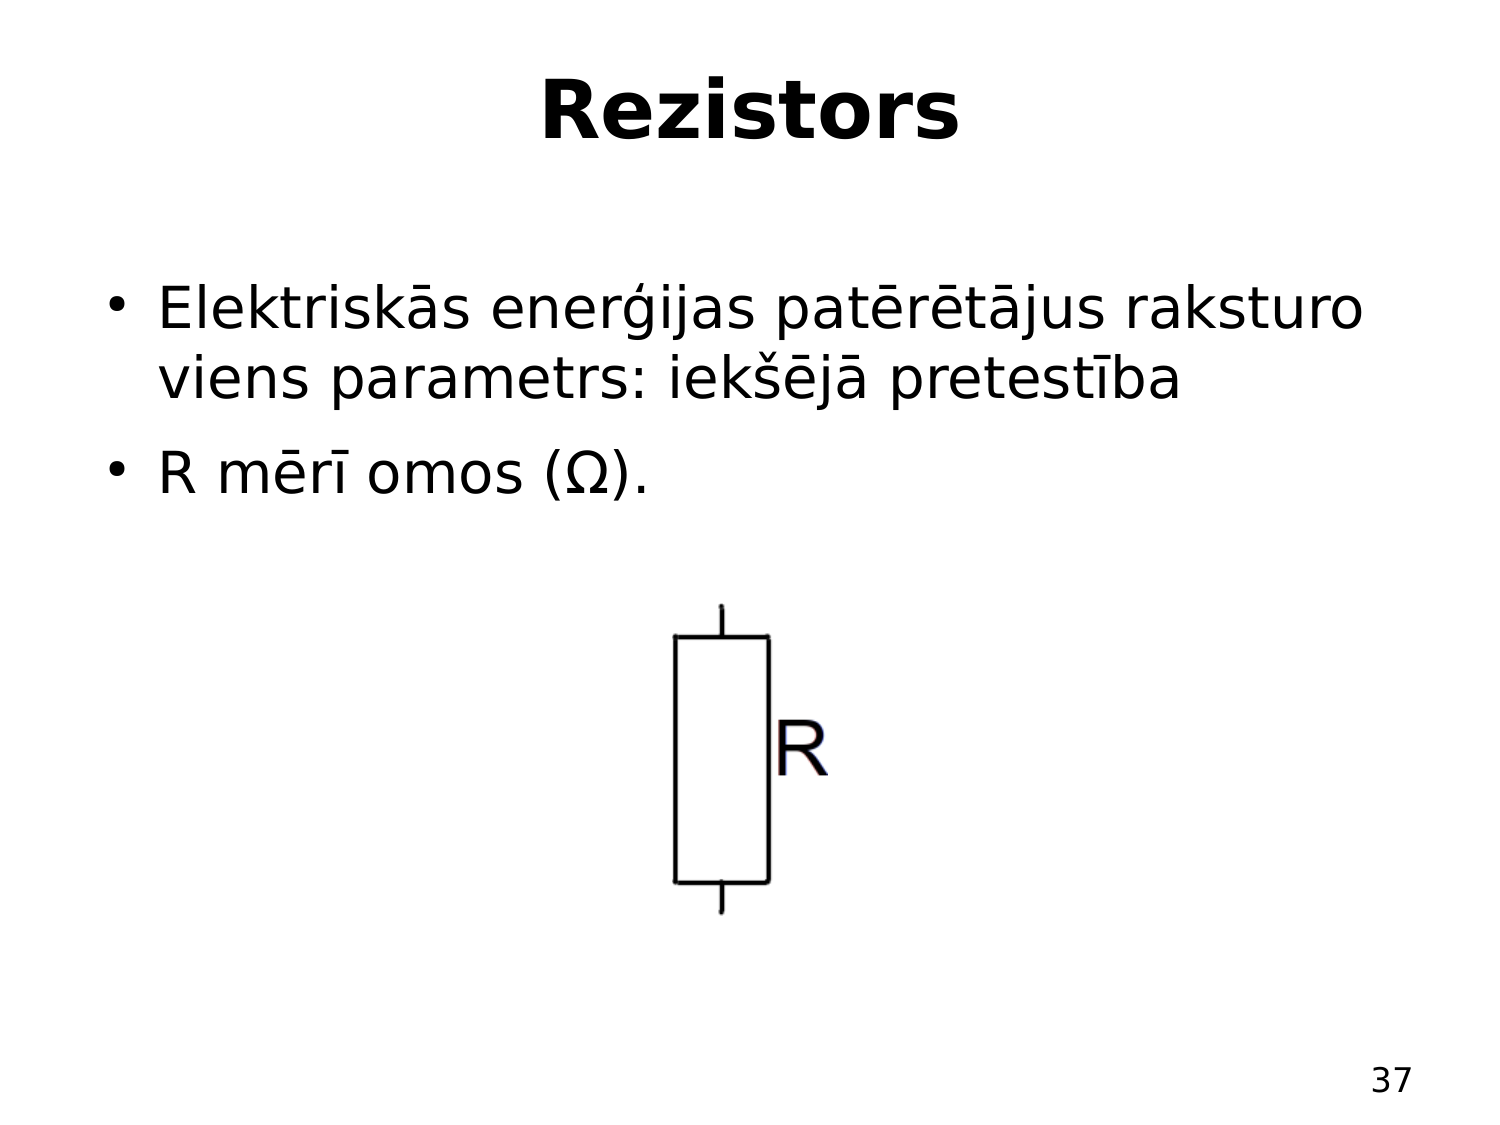

Rezistors
# Elektriskās enerģijas patērētājus raksturo viens parametrs: iekšējā pretestība
R mērī omos (Ω).